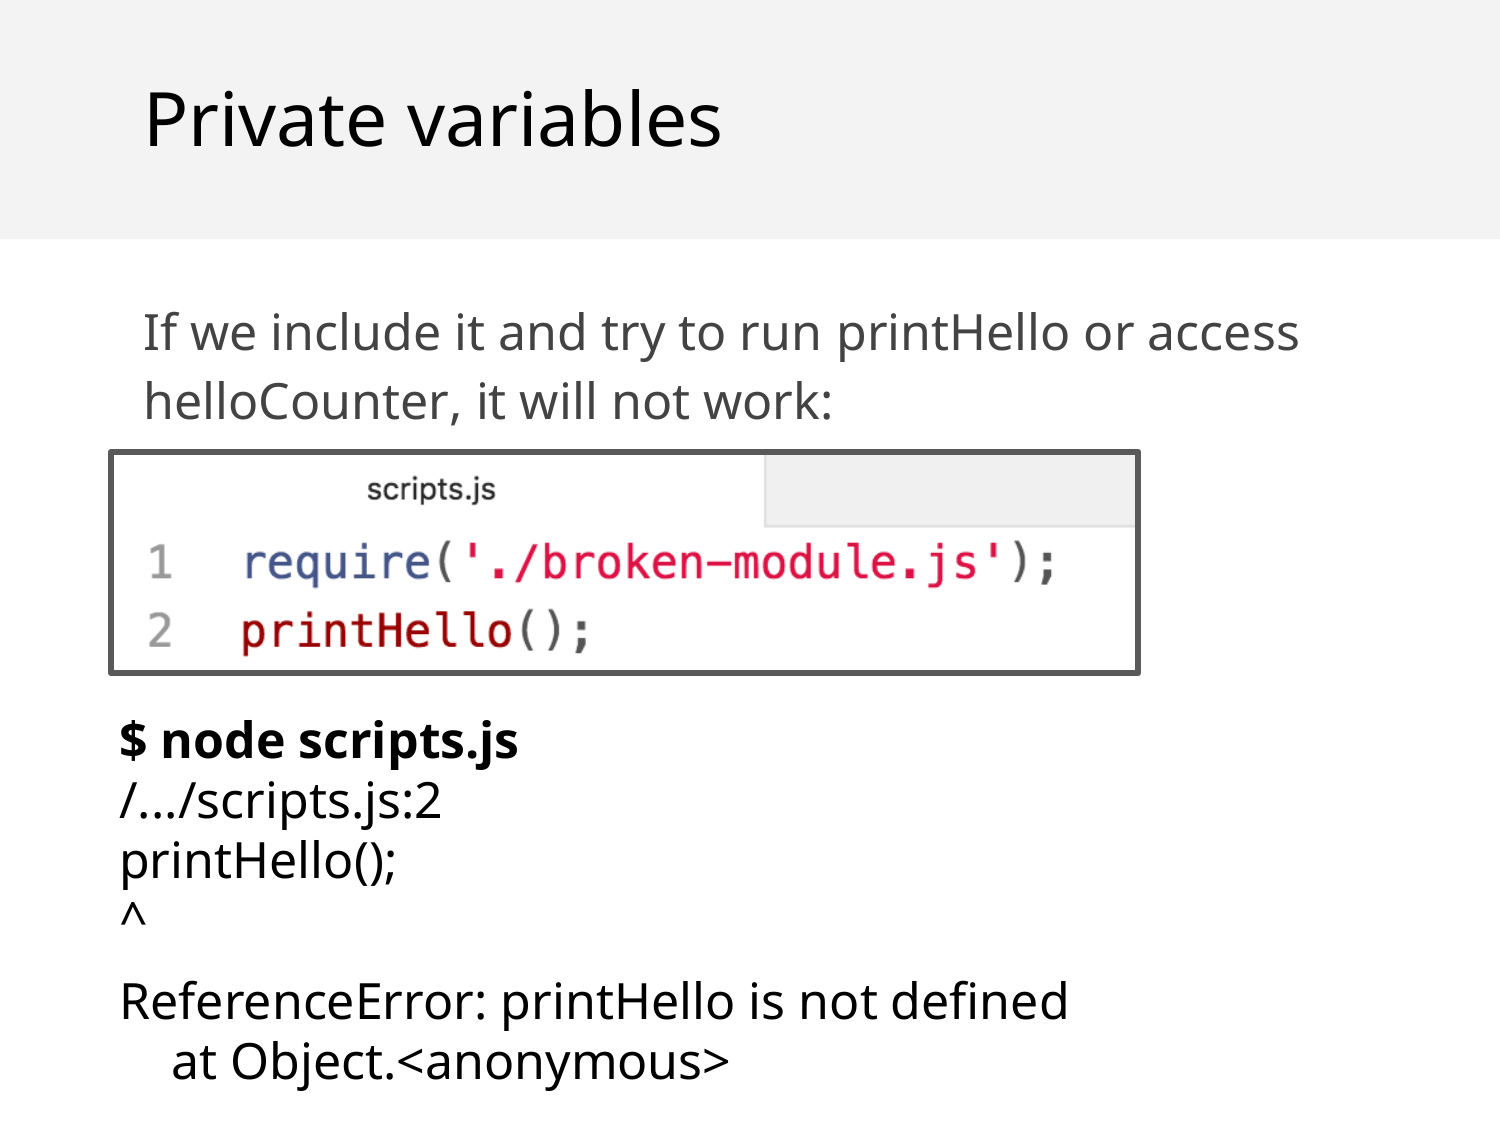

# Private variables
If we include it and try to run printHello or access helloCounter, it will not work:
$ node scripts.js
/.../scripts.js:2
printHello();
^
ReferenceError: printHello is not defined
 at Object.<anonymous>